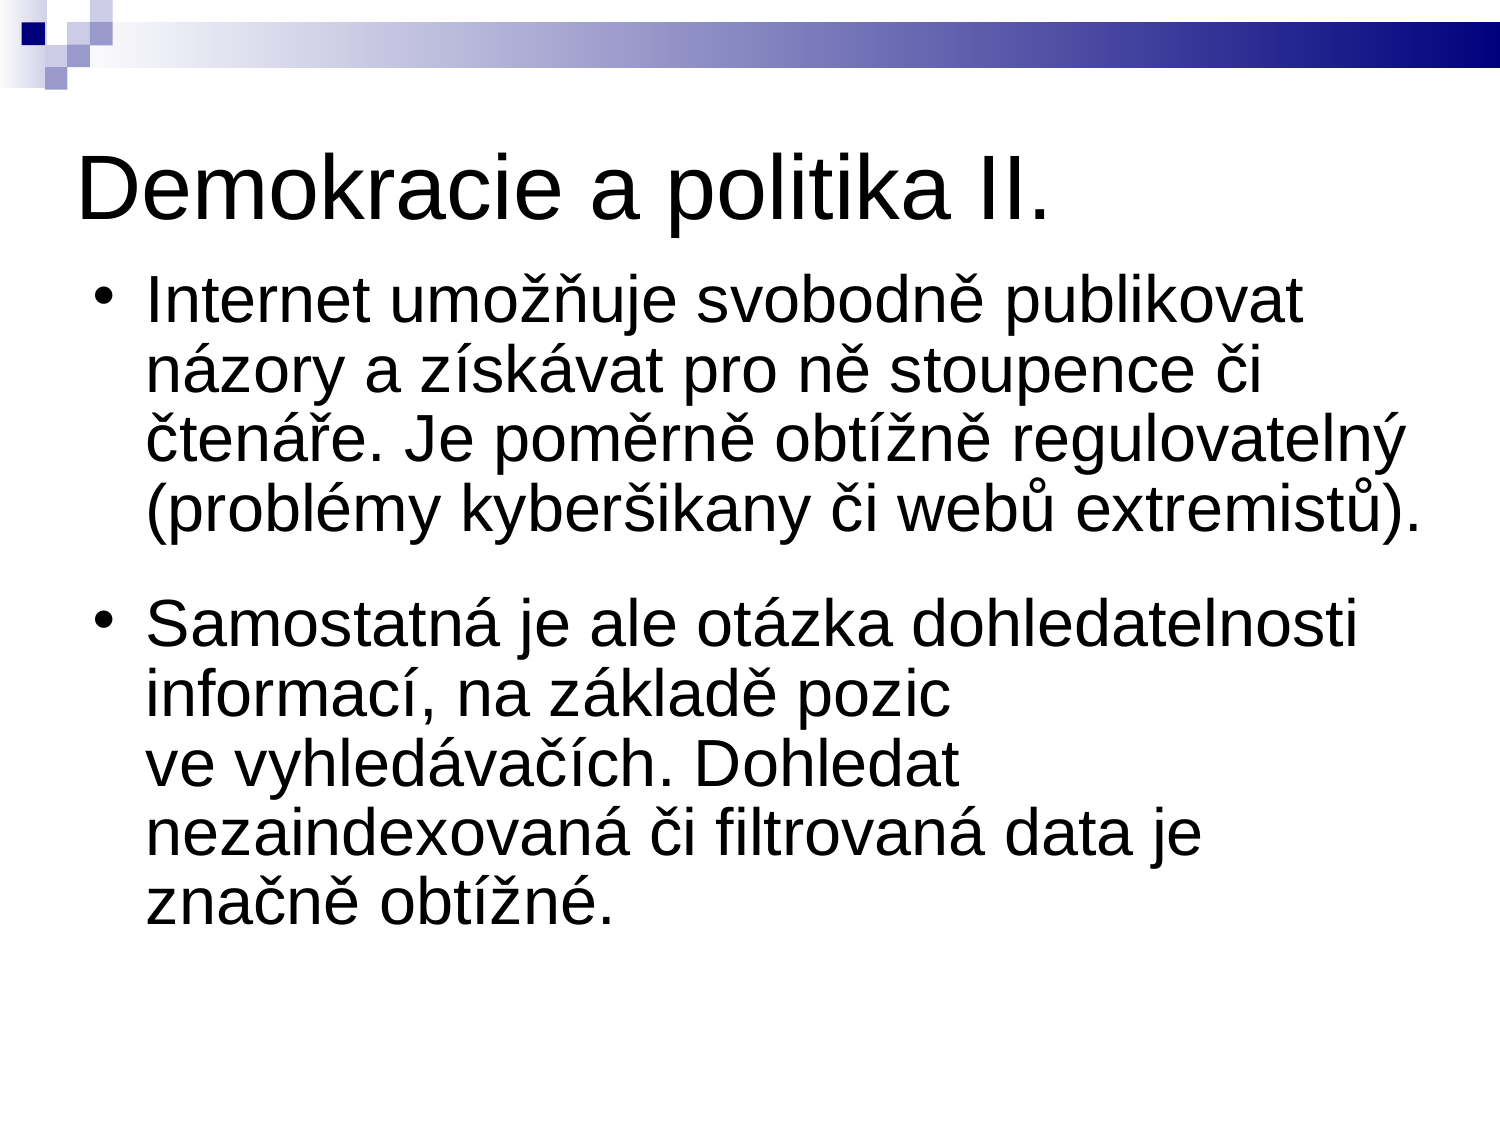

# Demokracie a politika II.
Internet umožňuje svobodně publikovat názory a získávat pro ně stoupence či čtenáře. Je poměrně obtížně regulovatelný (problémy kyberšikany či webů extremistů).
Samostatná je ale otázka dohledatelnosti informací, na základě pozic
ve vyhledávačích. Dohledat nezaindexovaná či filtrovaná data je značně obtížné.